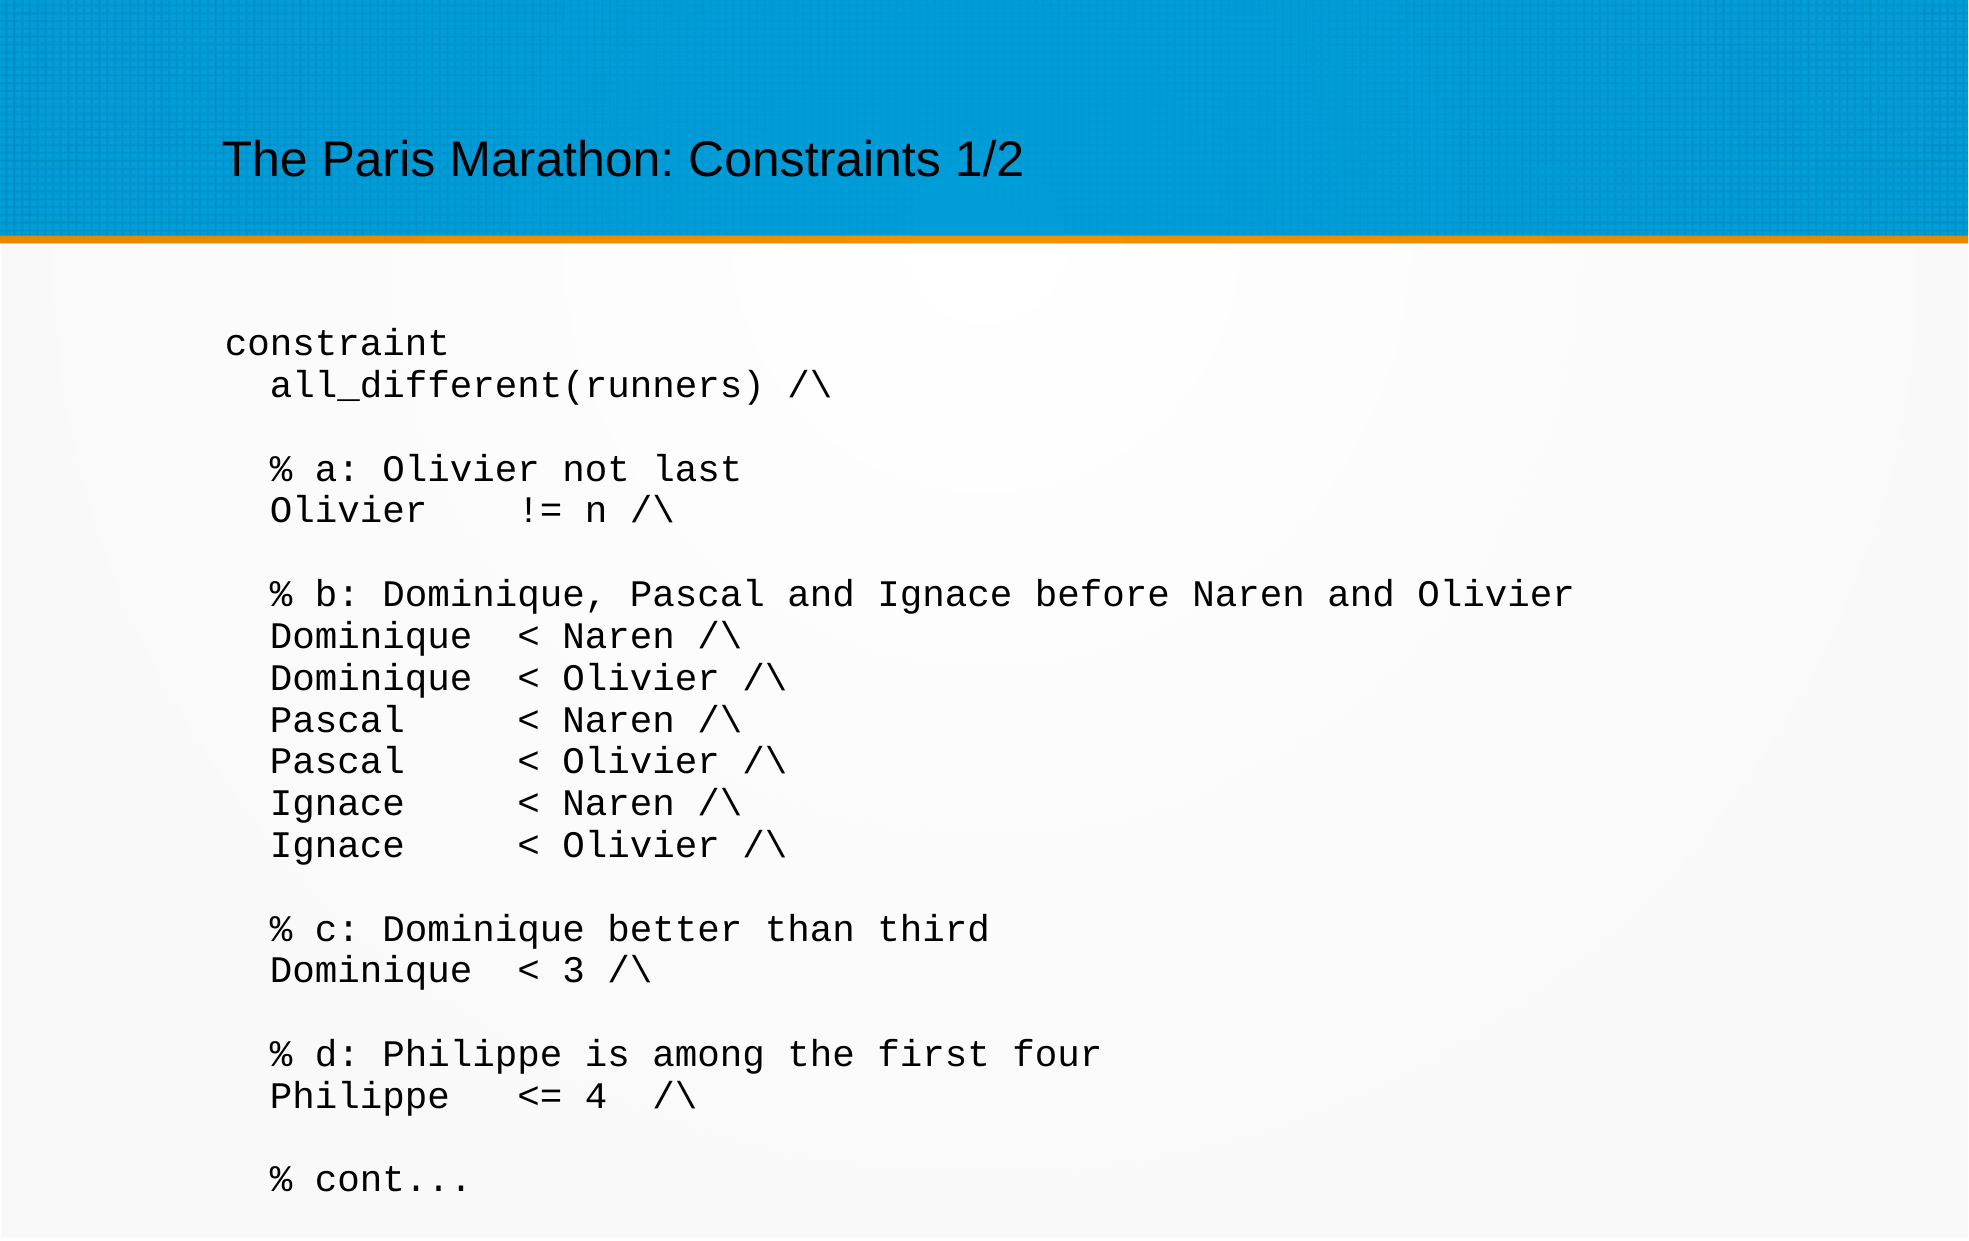

The Paris Marathon: Constraints 1/2
constraint
 all_different(runners) /\
 % a: Olivier not last
 Olivier != n /\
 % b: Dominique, Pascal and Ignace before Naren and Olivier
 Dominique < Naren /\
 Dominique < Olivier /\
 Pascal < Naren /\
 Pascal < Olivier /\
 Ignace < Naren /\
 Ignace < Olivier /\
 % c: Dominique better than third
 Dominique < 3 /\
 % d: Philippe is among the first four
 Philippe <= 4 /\
 % cont...